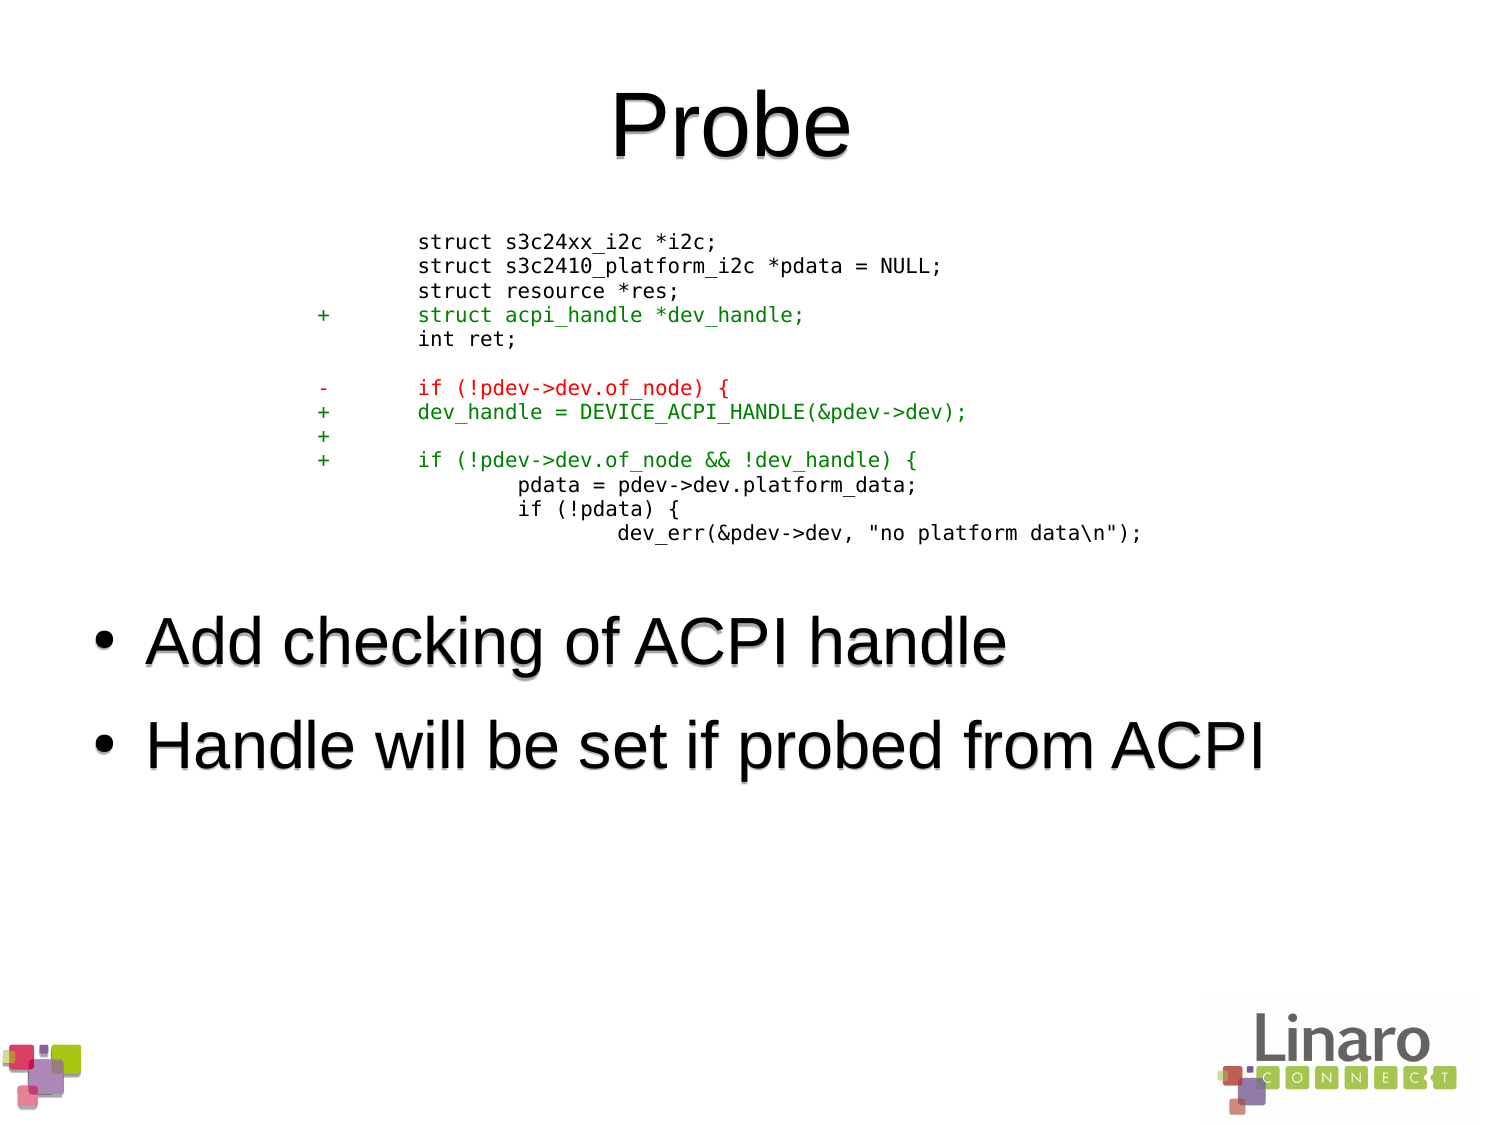

# Probe
 struct s3c24xx_i2c *i2c;
 struct s3c2410_platform_i2c *pdata = NULL;
 struct resource *res;
+ struct acpi_handle *dev_handle;
 int ret;
- if (!pdev->dev.of_node) {
+ dev_handle = DEVICE_ACPI_HANDLE(&pdev->dev);
+
+ if (!pdev->dev.of_node && !dev_handle) {
 pdata = pdev->dev.platform_data;
 if (!pdata) {
 dev_err(&pdev->dev, "no platform data\n");
Add checking of ACPI handle
Handle will be set if probed from ACPI